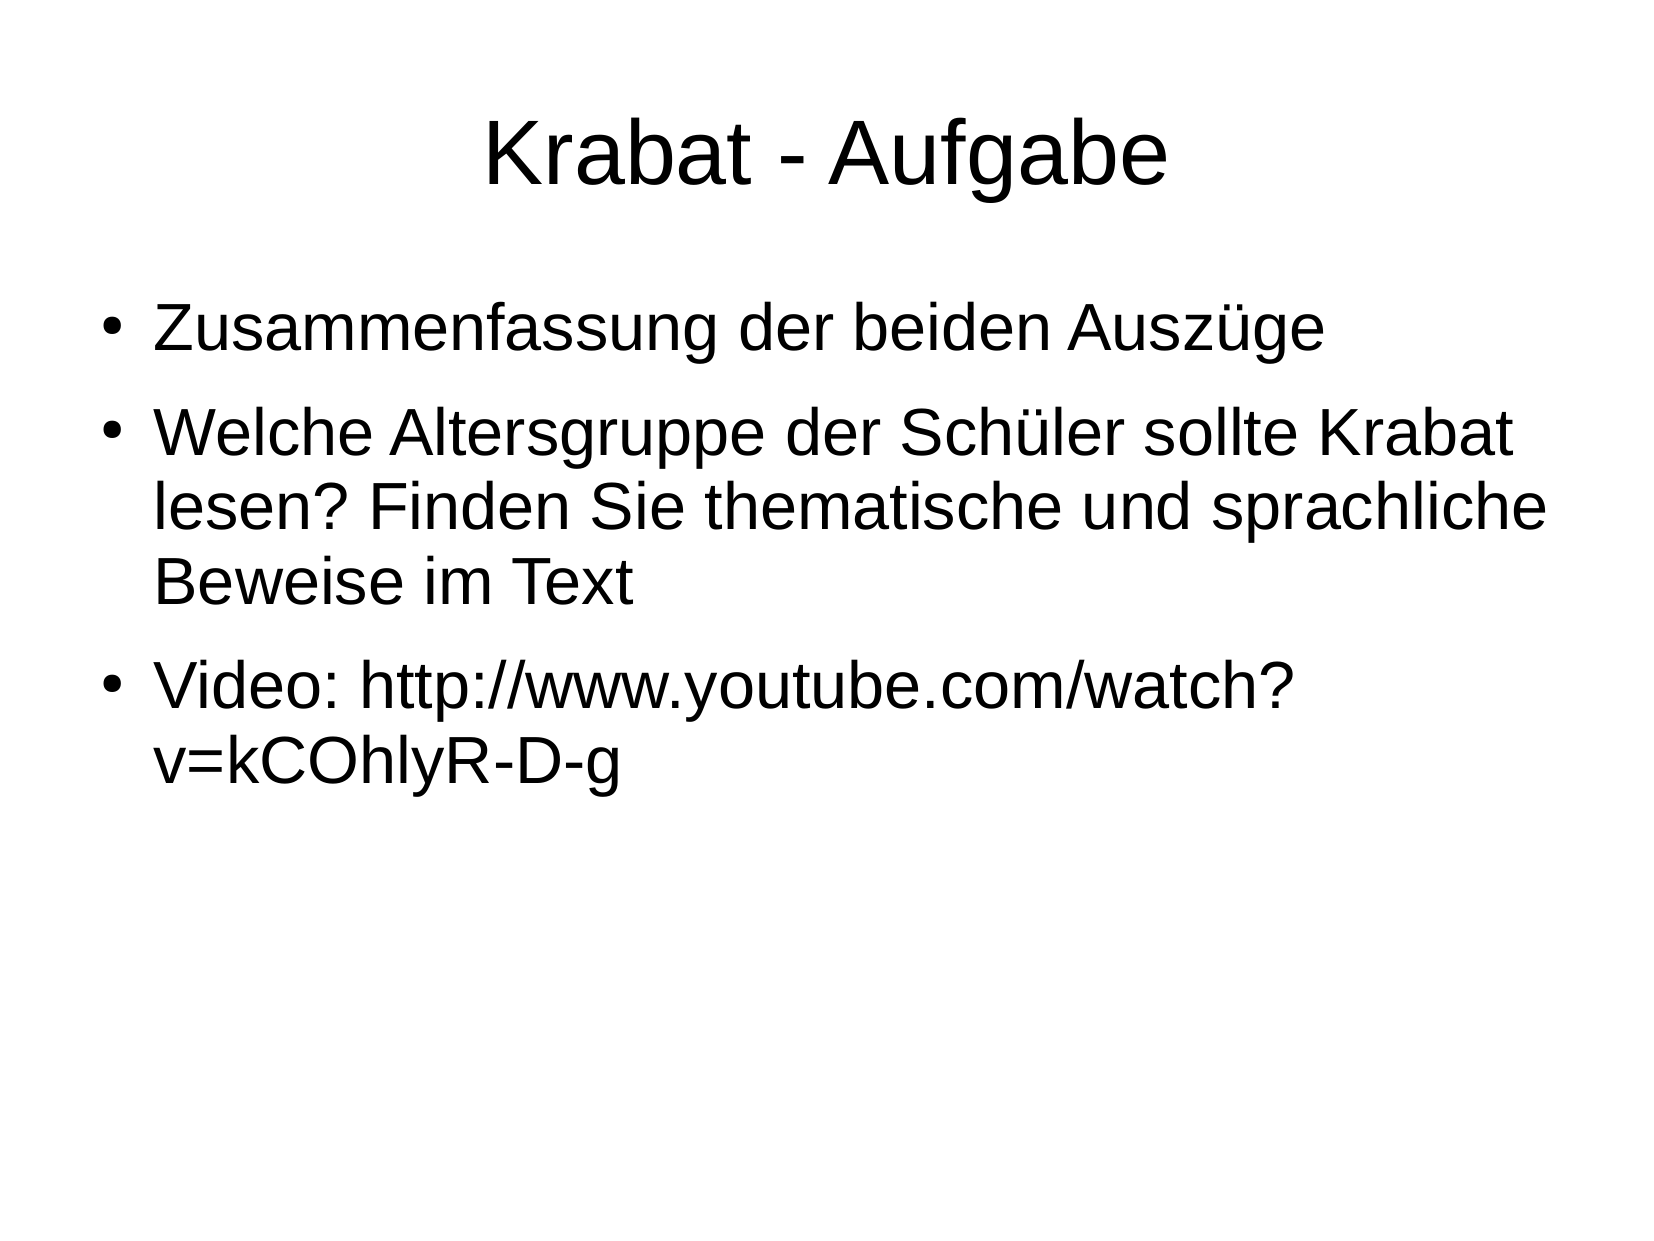

# Krabat - Aufgabe
Zusammenfassung der beiden Auszüge
Welche Altersgruppe der Schüler sollte Krabat lesen? Finden Sie thematische und sprachliche Beweise im Text
Video: http://www.youtube.com/watch?v=kCOhlyR-D-g